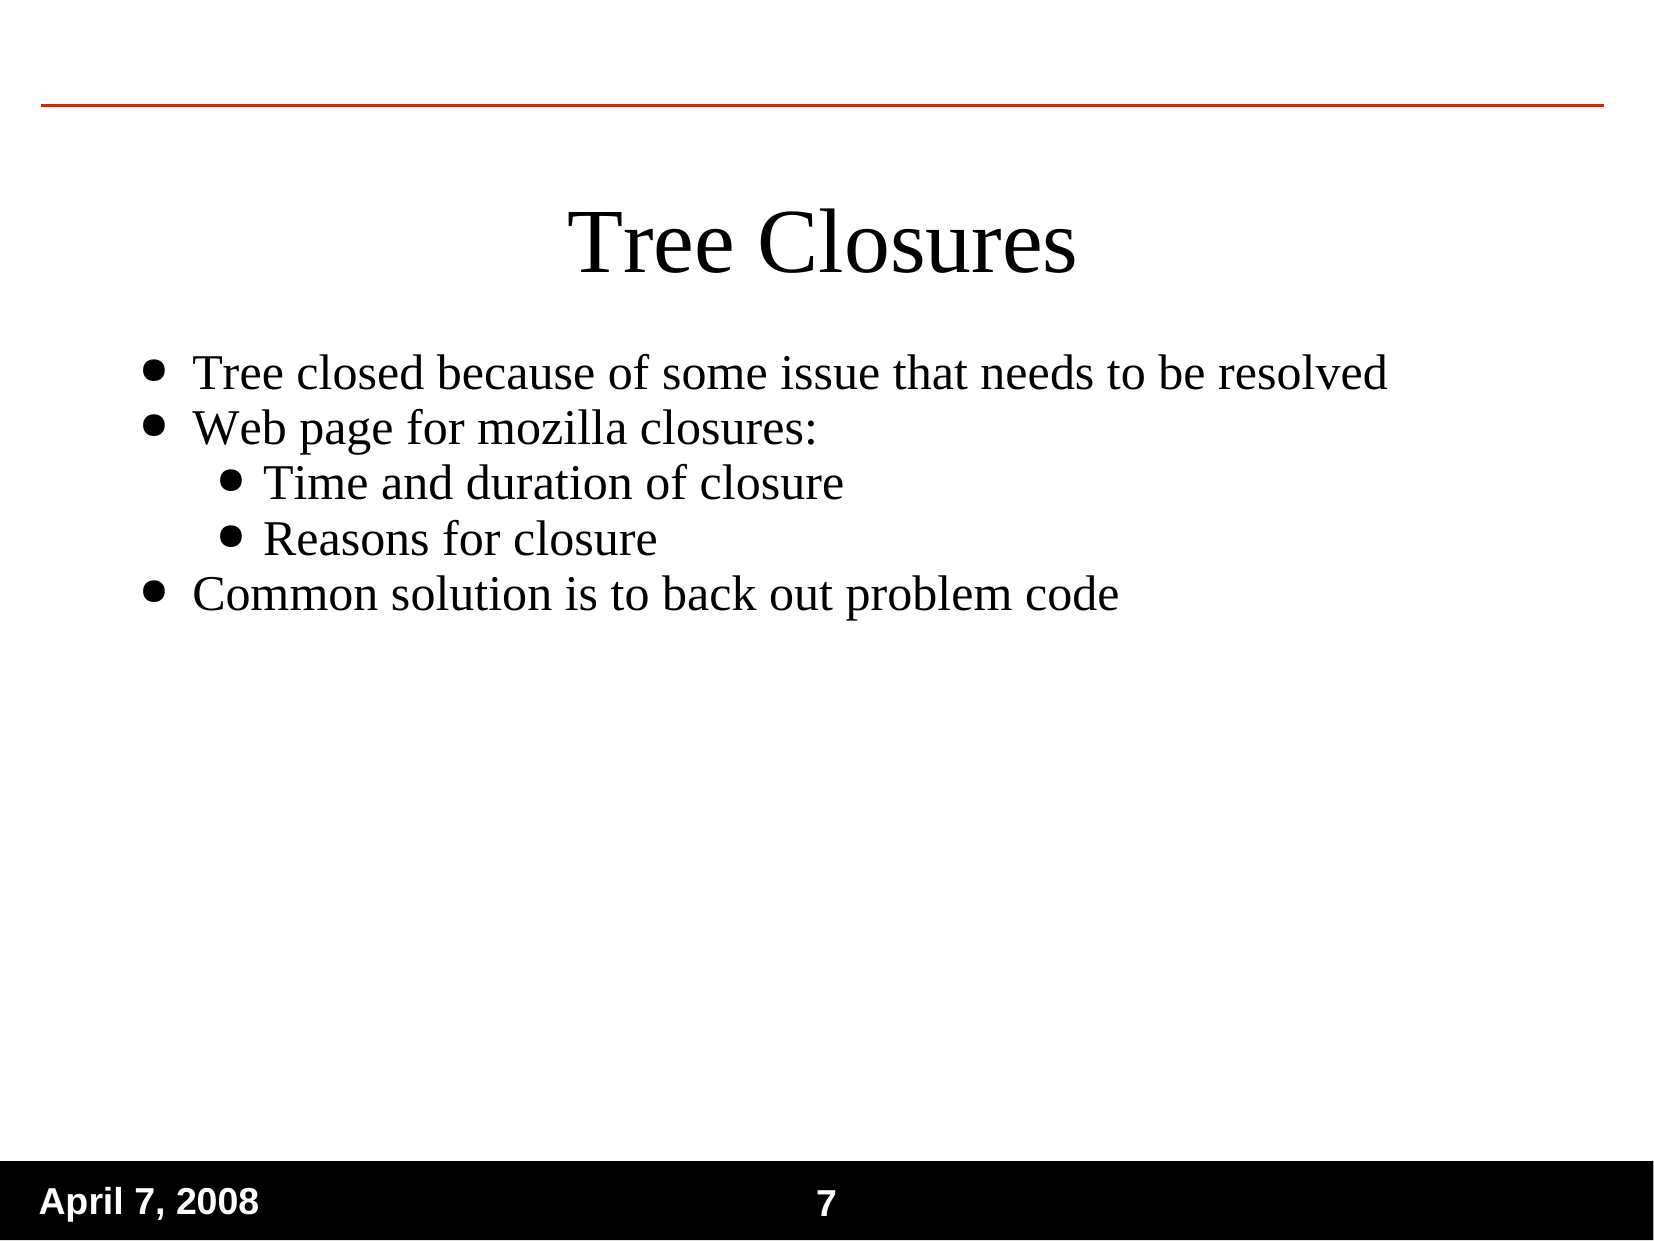

# Tree Closures
Tree closed because of some issue that needs to be resolved
Web page for mozilla closures:
Time and duration of closure
Reasons for closure
Common solution is to back out problem code